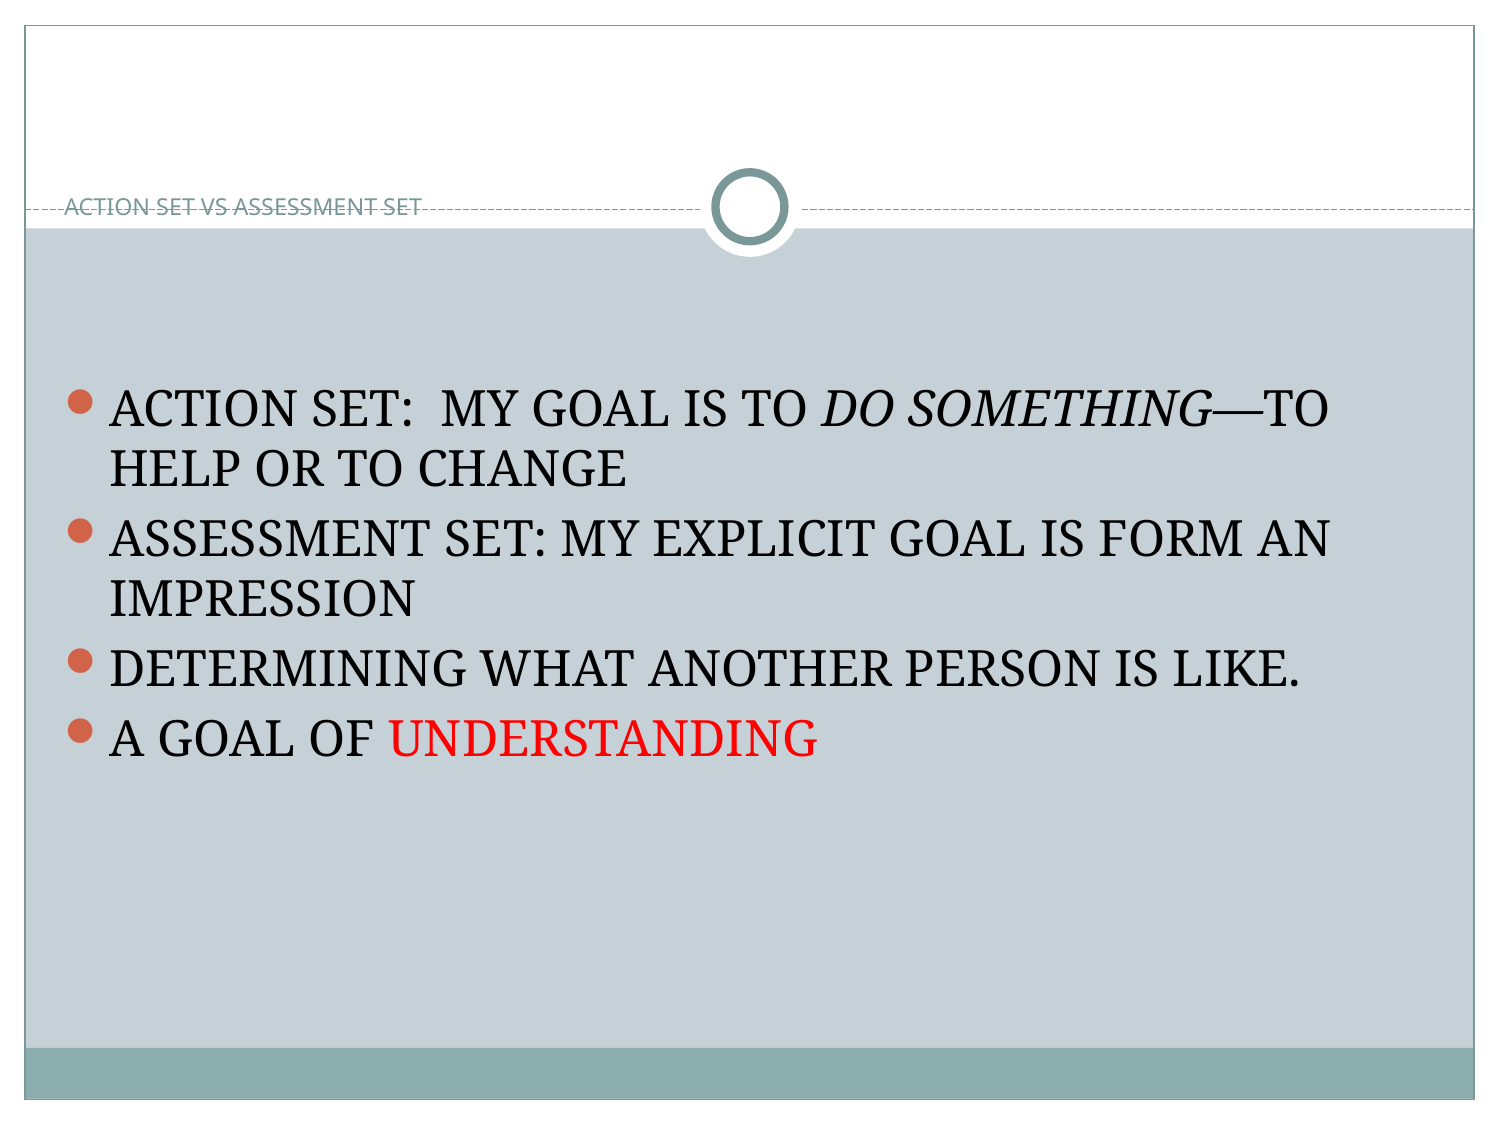

# ACTION SET VS ASSESSMENT SET
ACTION SET: MY GOAL IS TO DO SOMETHING—TO HELP OR TO CHANGE
ASSESSMENT SET: MY EXPLICIT GOAL IS FORM AN IMPRESSION
DETERMINING WHAT ANOTHER PERSON IS LIKE.
A GOAL OF UNDERSTANDING